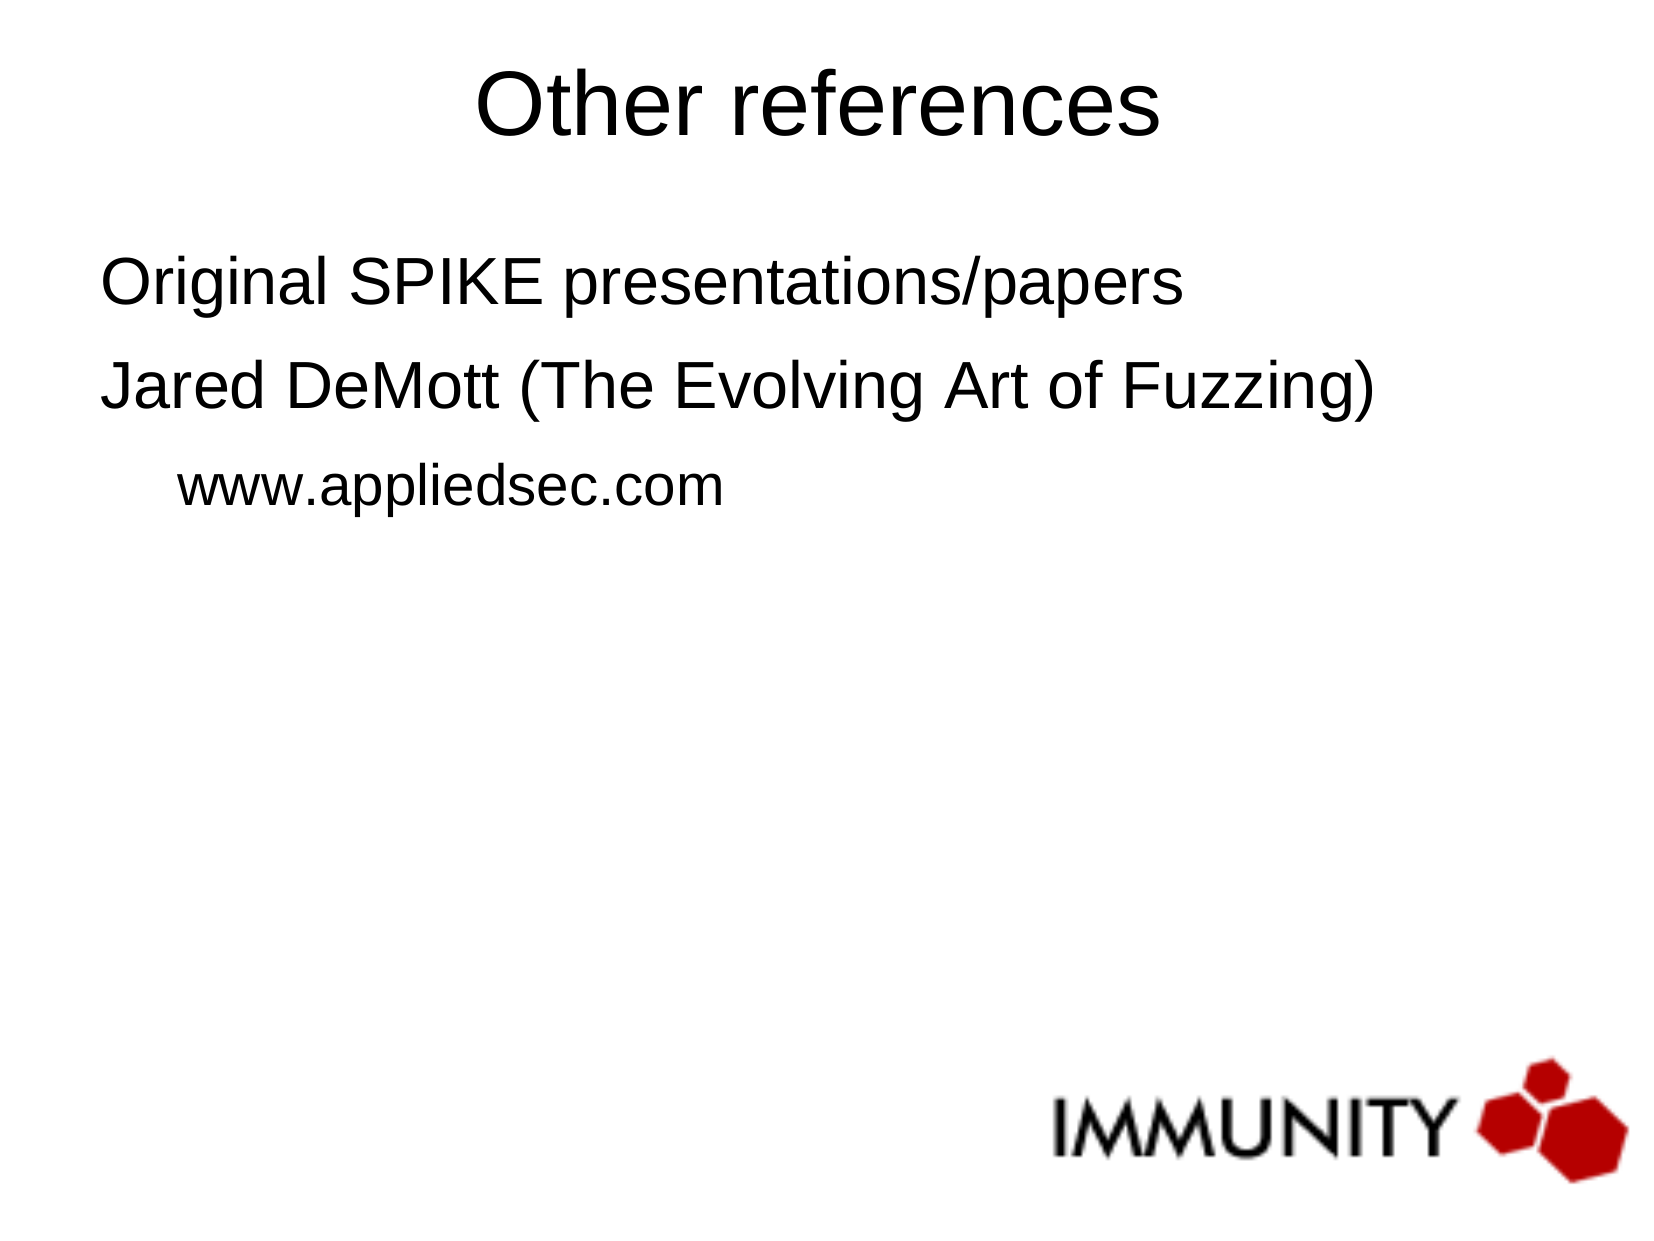

# Other references
Original SPIKE presentations/papers
Jared DeMott (The Evolving Art of Fuzzing)
www.appliedsec.com